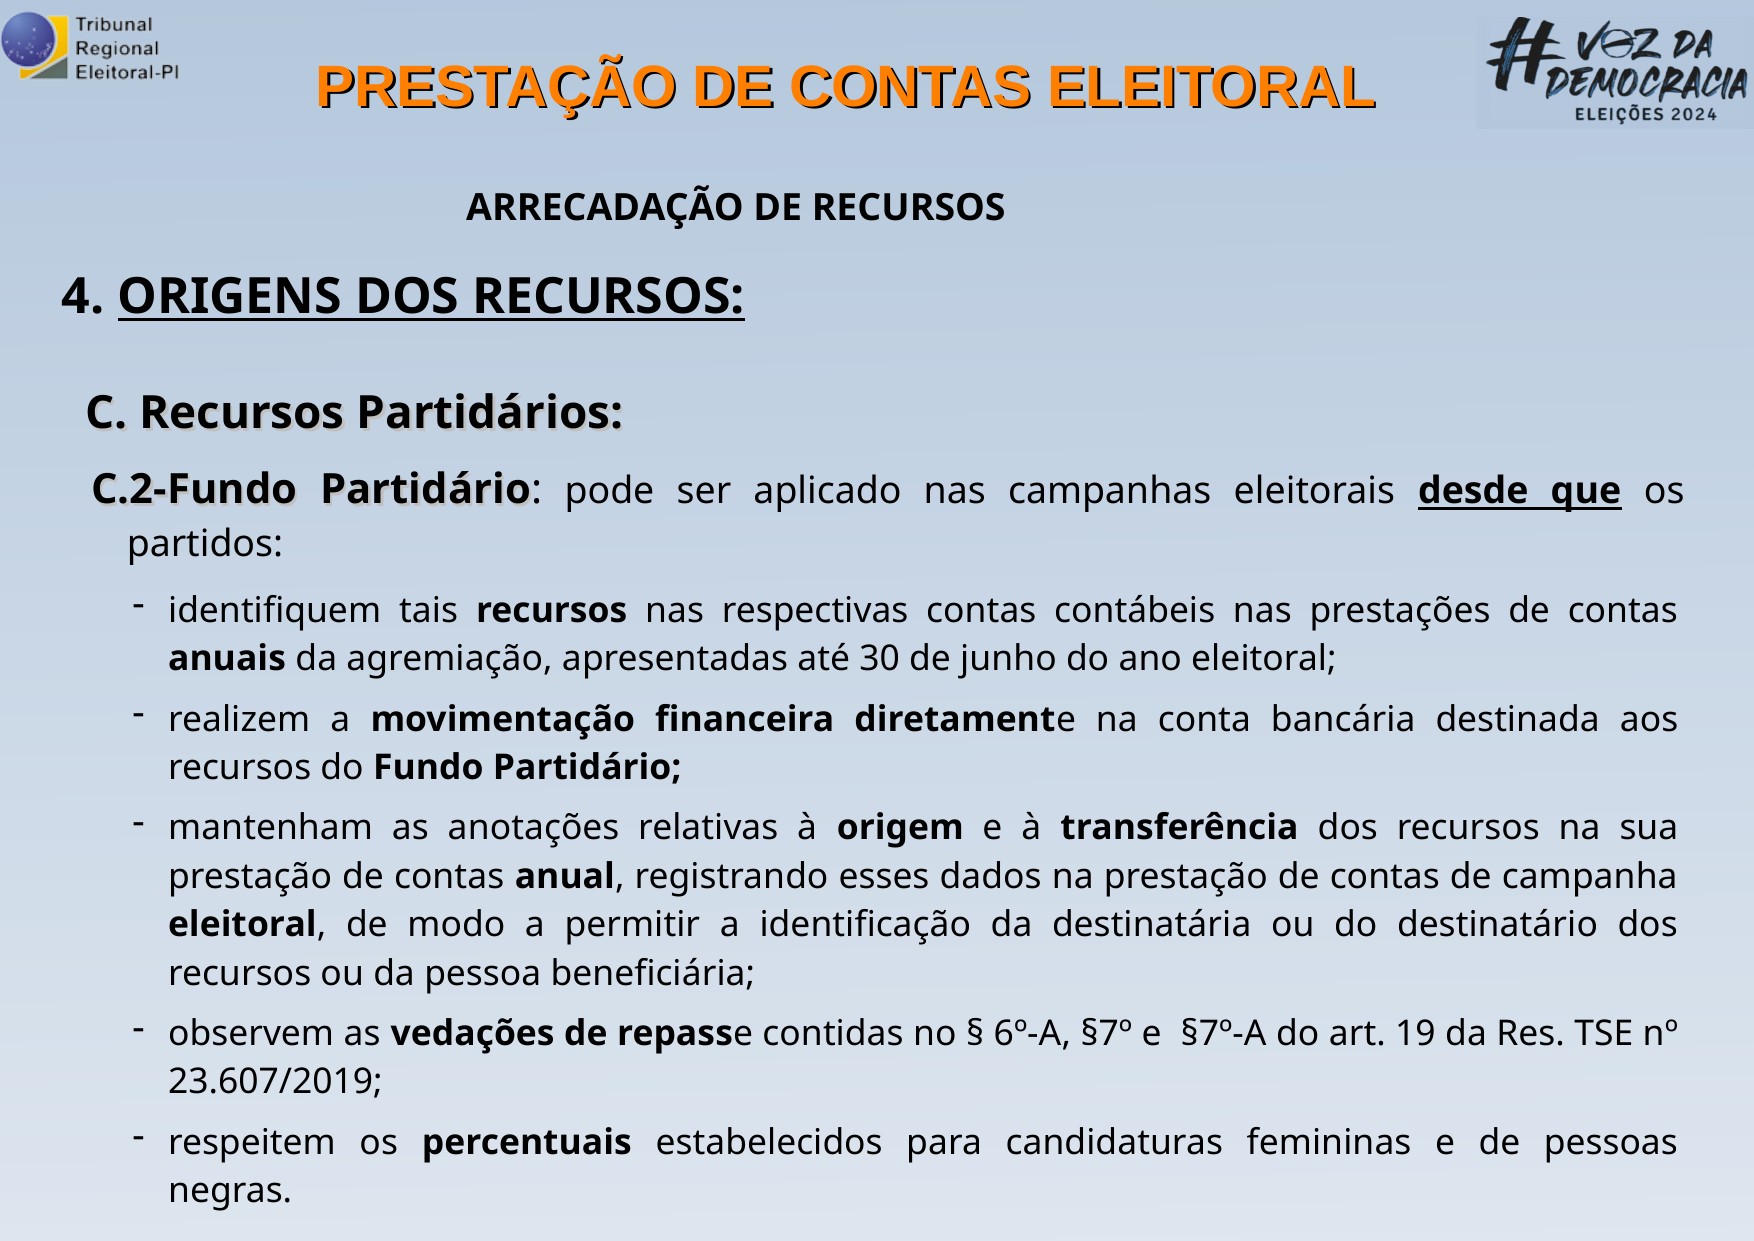

# PRESTAÇÃO DE CONTAS ELEITORAL
ARRECADAÇÃO DE RECURSOS
ORIGENS DOS RECURSOS:
C. Recursos Partidários:
Fundo Partidário: pode ser aplicado nas campanhas eleitorais desde que os partidos:
identifiquem tais recursos nas respectivas contas contábeis nas prestações de contas anuais da agremiação, apresentadas até 30 de junho do ano eleitoral;
realizem a movimentação financeira diretamente na conta bancária destinada aos recursos do Fundo Partidário;
mantenham as anotações relativas à origem e à transferência dos recursos na sua prestação de contas anual, registrando esses dados na prestação de contas de campanha eleitoral, de modo a permitir a identificação da destinatária ou do destinatário dos recursos ou da pessoa beneficiária;
observem as vedações de repasse contidas no § 6º-A, §7º e §7º-A do art. 19 da Res. TSE nº 23.607/2019;
respeitem os percentuais estabelecidos para candidaturas femininas e de pessoas negras.